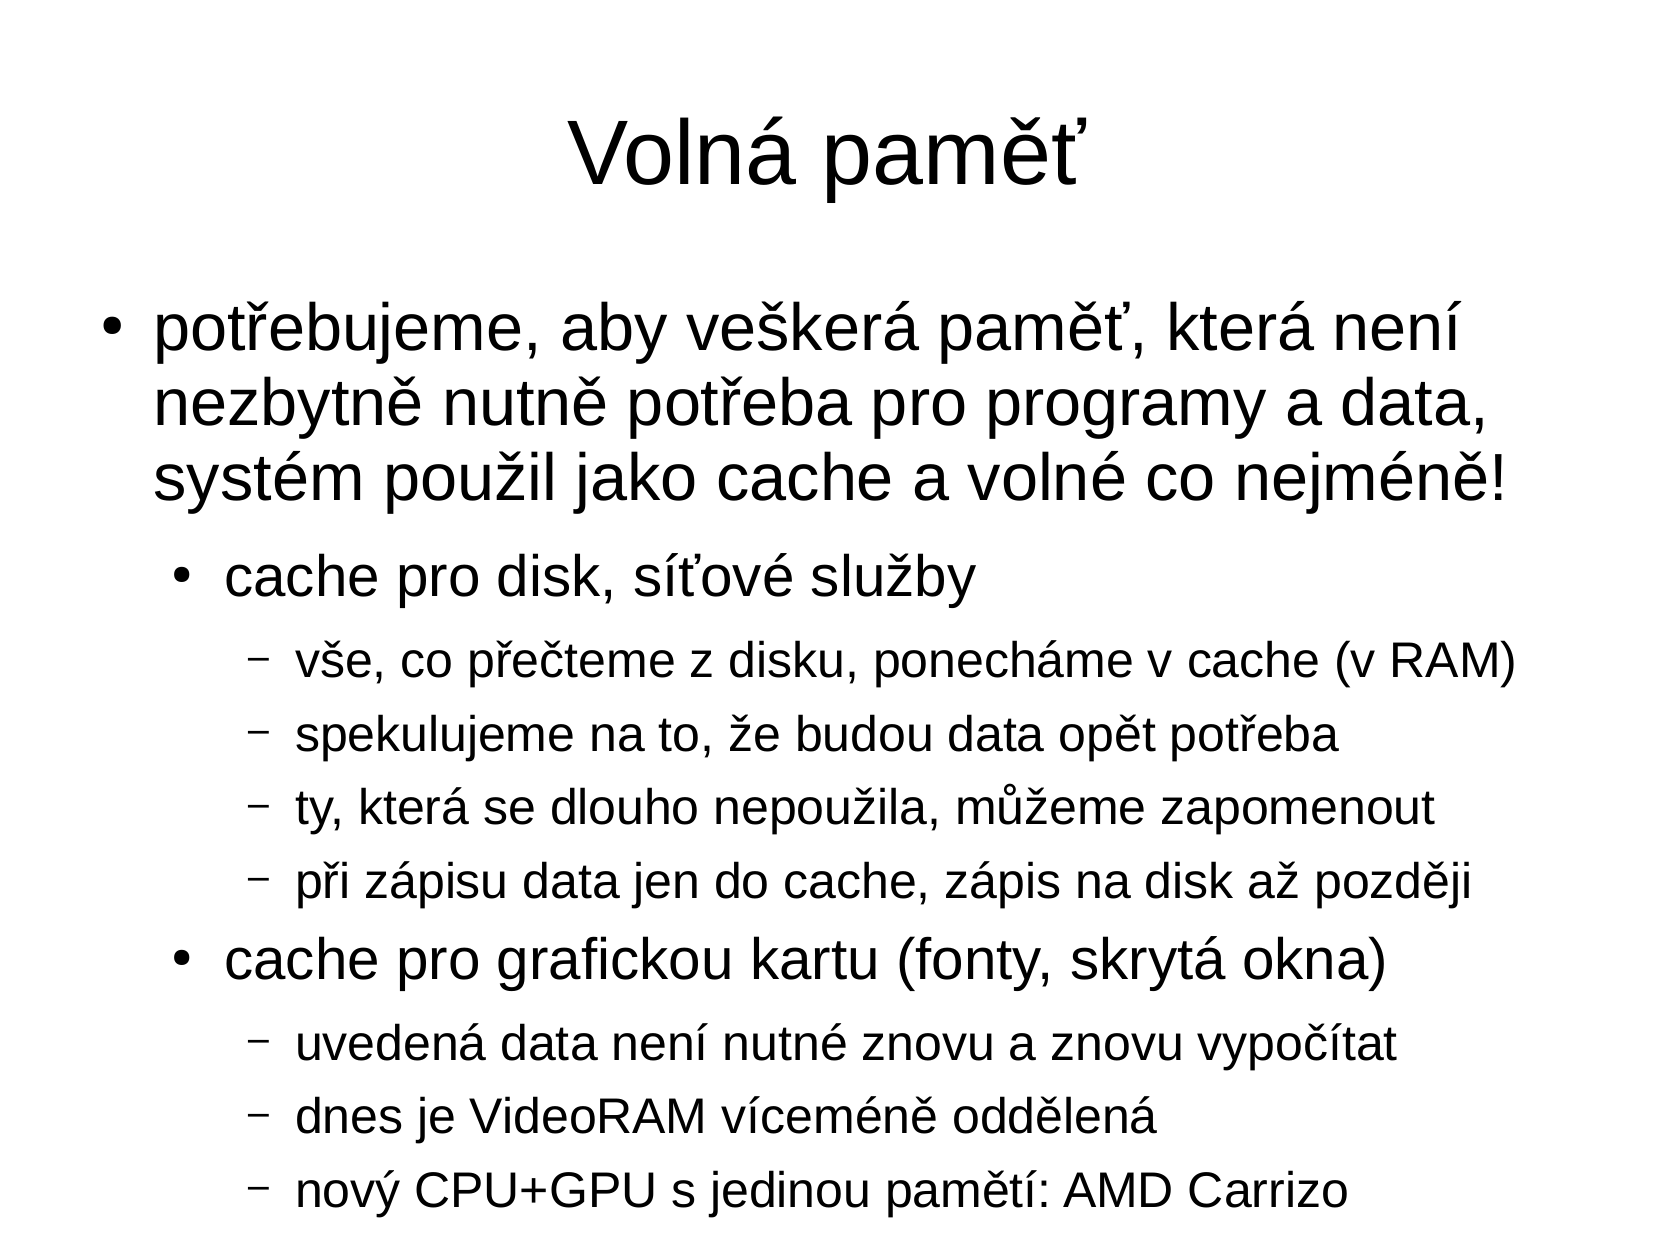

# Volná paměť
potřebujeme, aby veškerá paměť, která není nezbytně nutně potřeba pro programy a data, systém použil jako cache a volné co nejméně!
cache pro disk, síťové služby
vše, co přečteme z disku, ponecháme v cache (v RAM)
spekulujeme na to, že budou data opět potřeba
ty, která se dlouho nepoužila, můžeme zapomenout
při zápisu data jen do cache, zápis na disk až později
cache pro grafickou kartu (fonty, skrytá okna)
uvedená data není nutné znovu a znovu vypočítat
dnes je VideoRAM víceméně oddělená
nový CPU+GPU s jedinou pamětí: AMD Carrizo